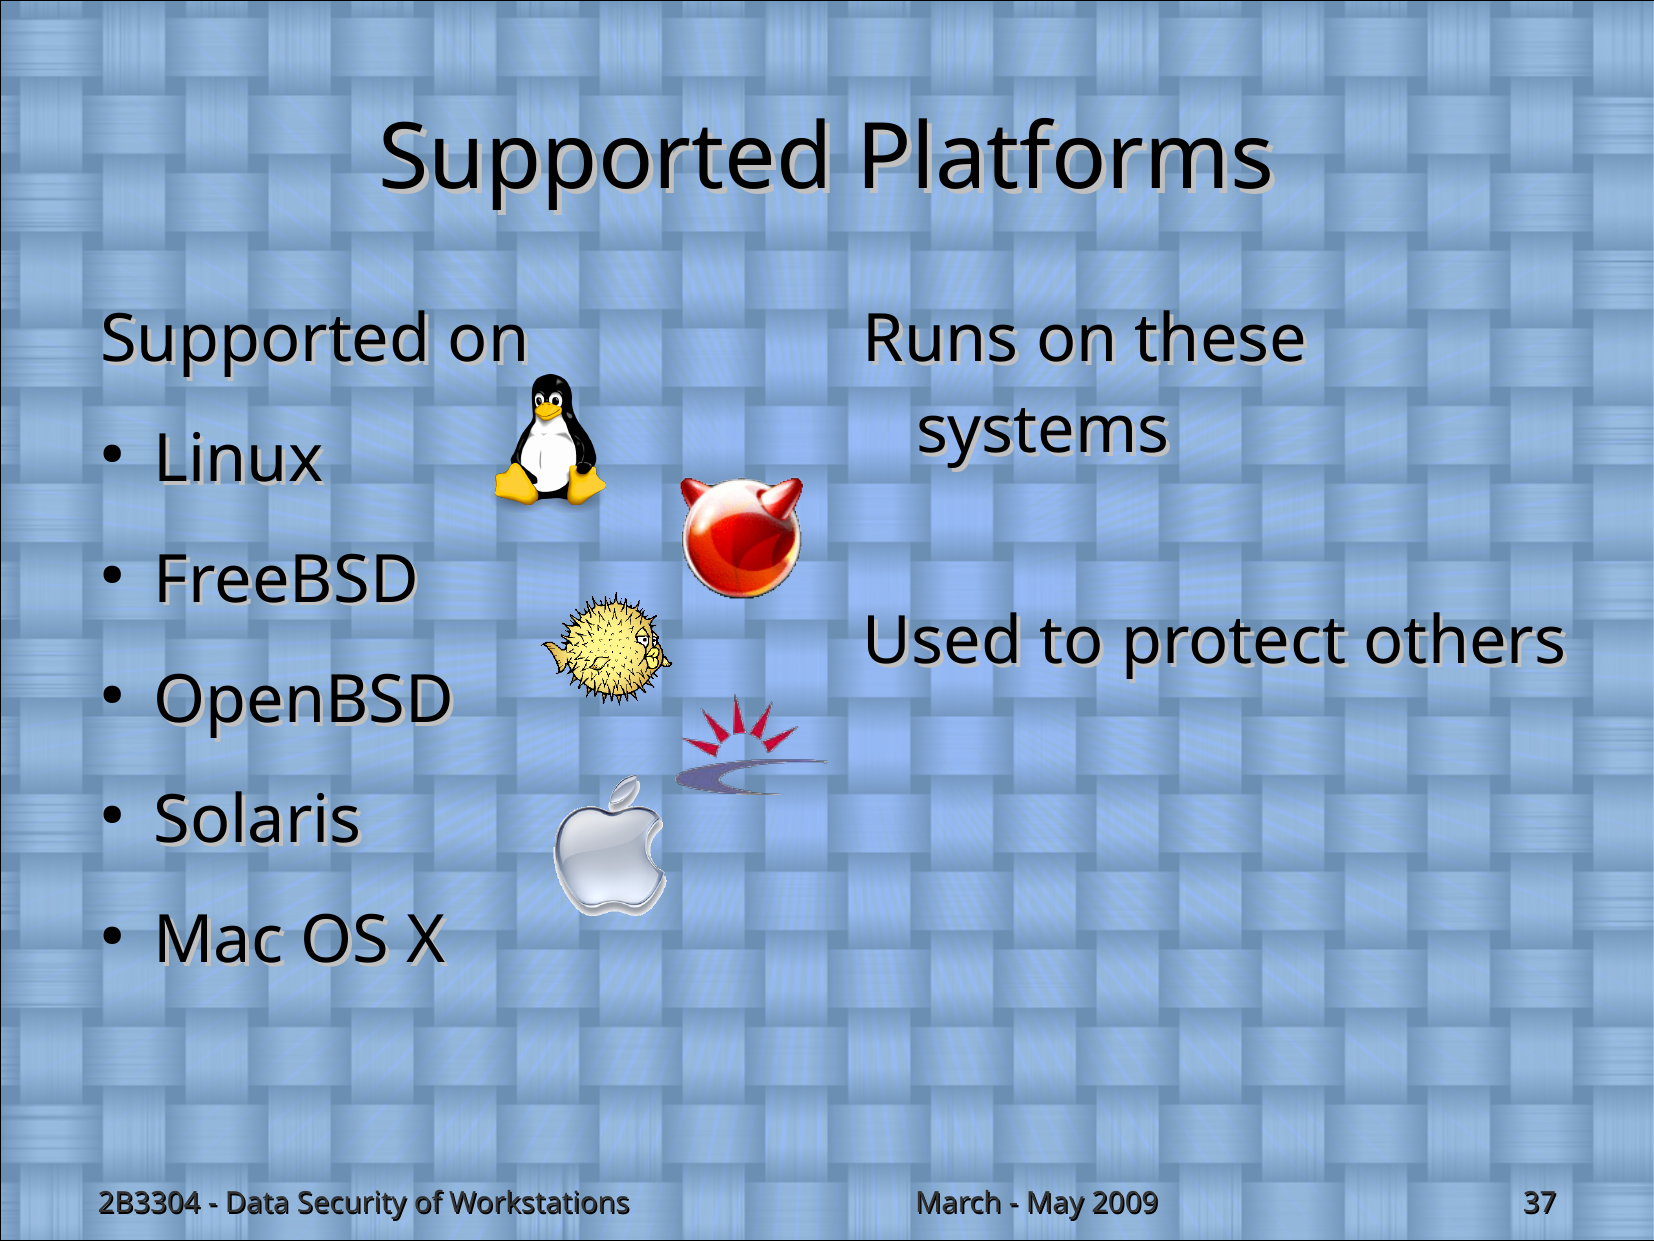

# Supported Platforms
Supported on
Linux
FreeBSD
OpenBSD
Solaris
Mac OS X
Runs on these systems
Used to protect others